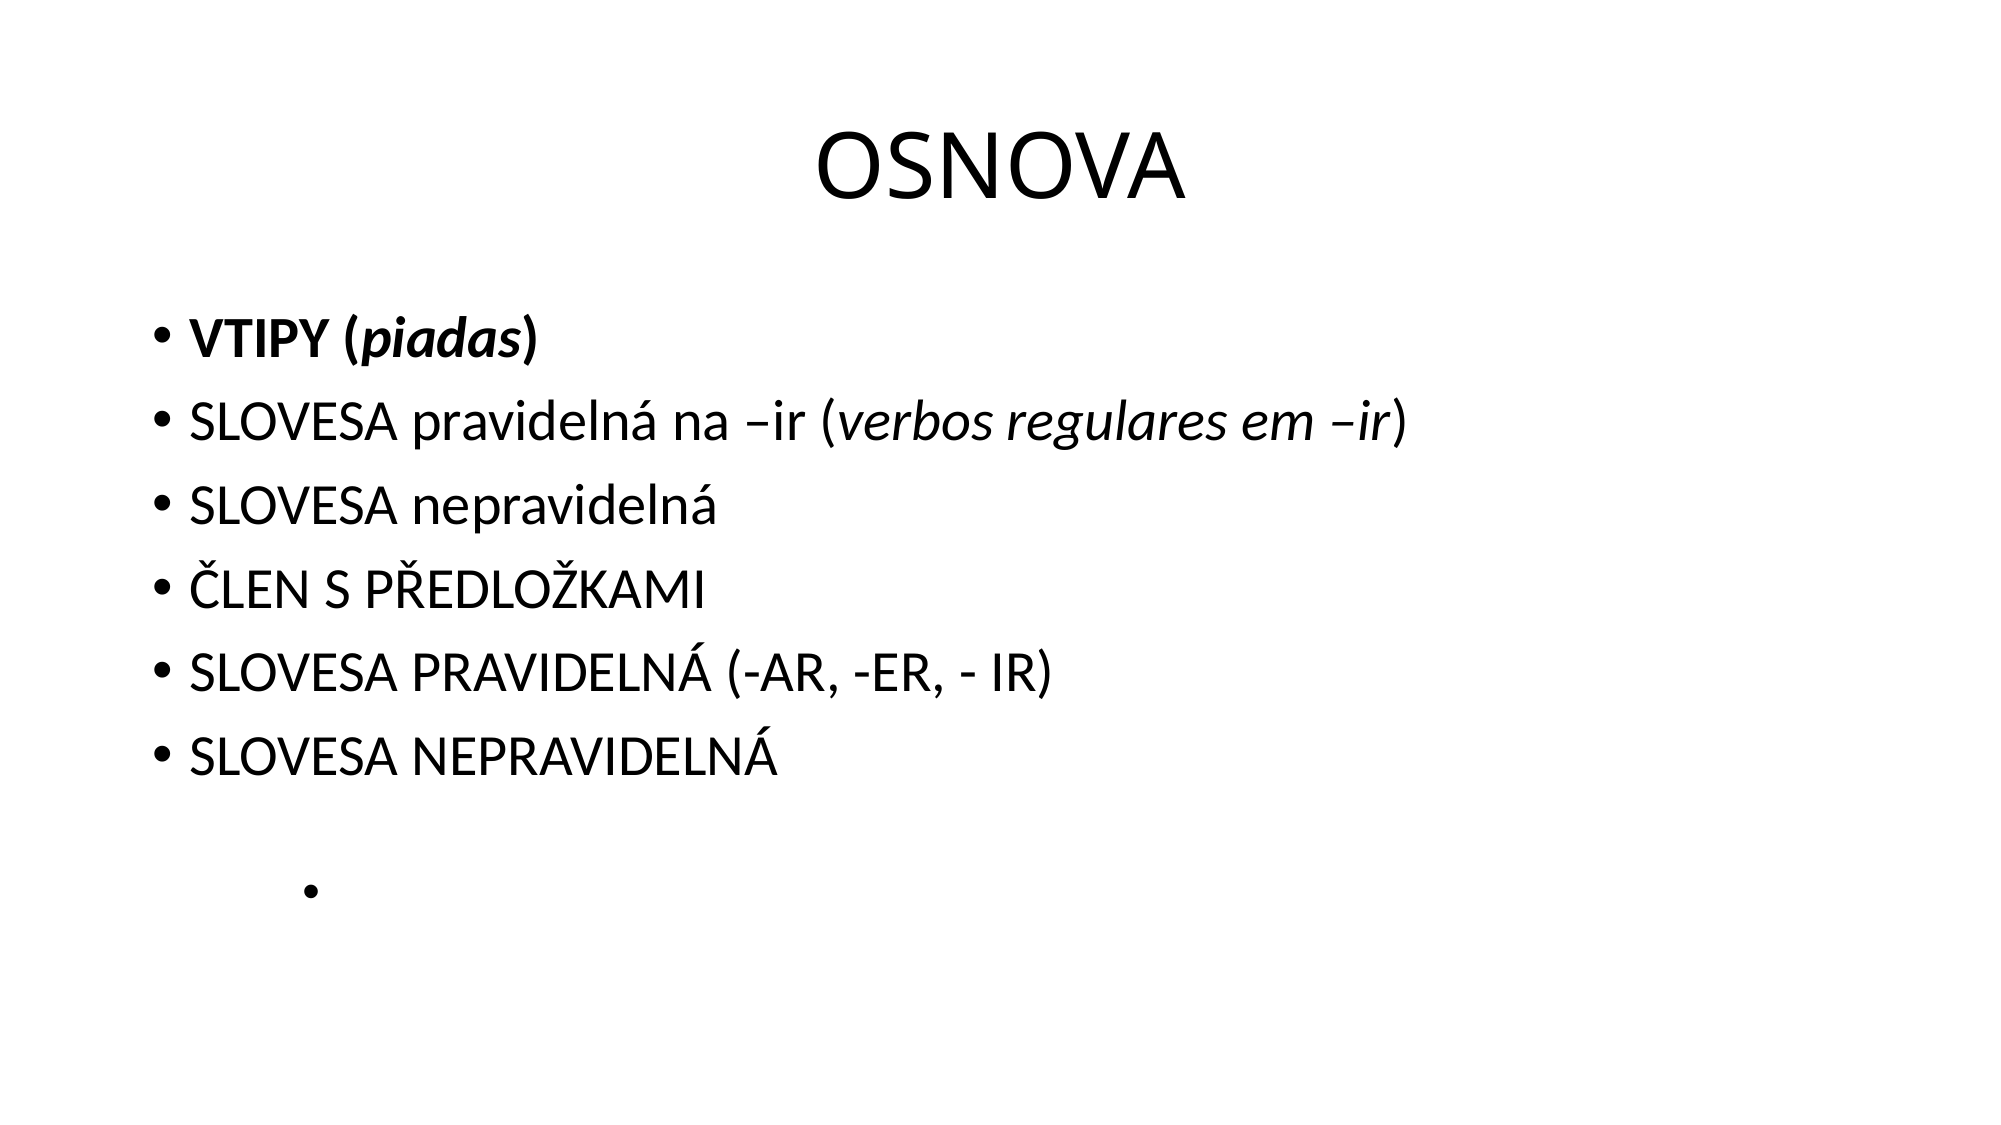

# OSNOVA
VTIPY (piadas)
SLOVESA pravidelná na –ir (verbos regulares em –ir)
SLOVESA nepravidelná
ČLEN S PŘEDLOŽKAMI
SLOVESA PRAVIDELNÁ (-AR, -ER, - IR)
SLOVESA NEPRAVIDELNÁ